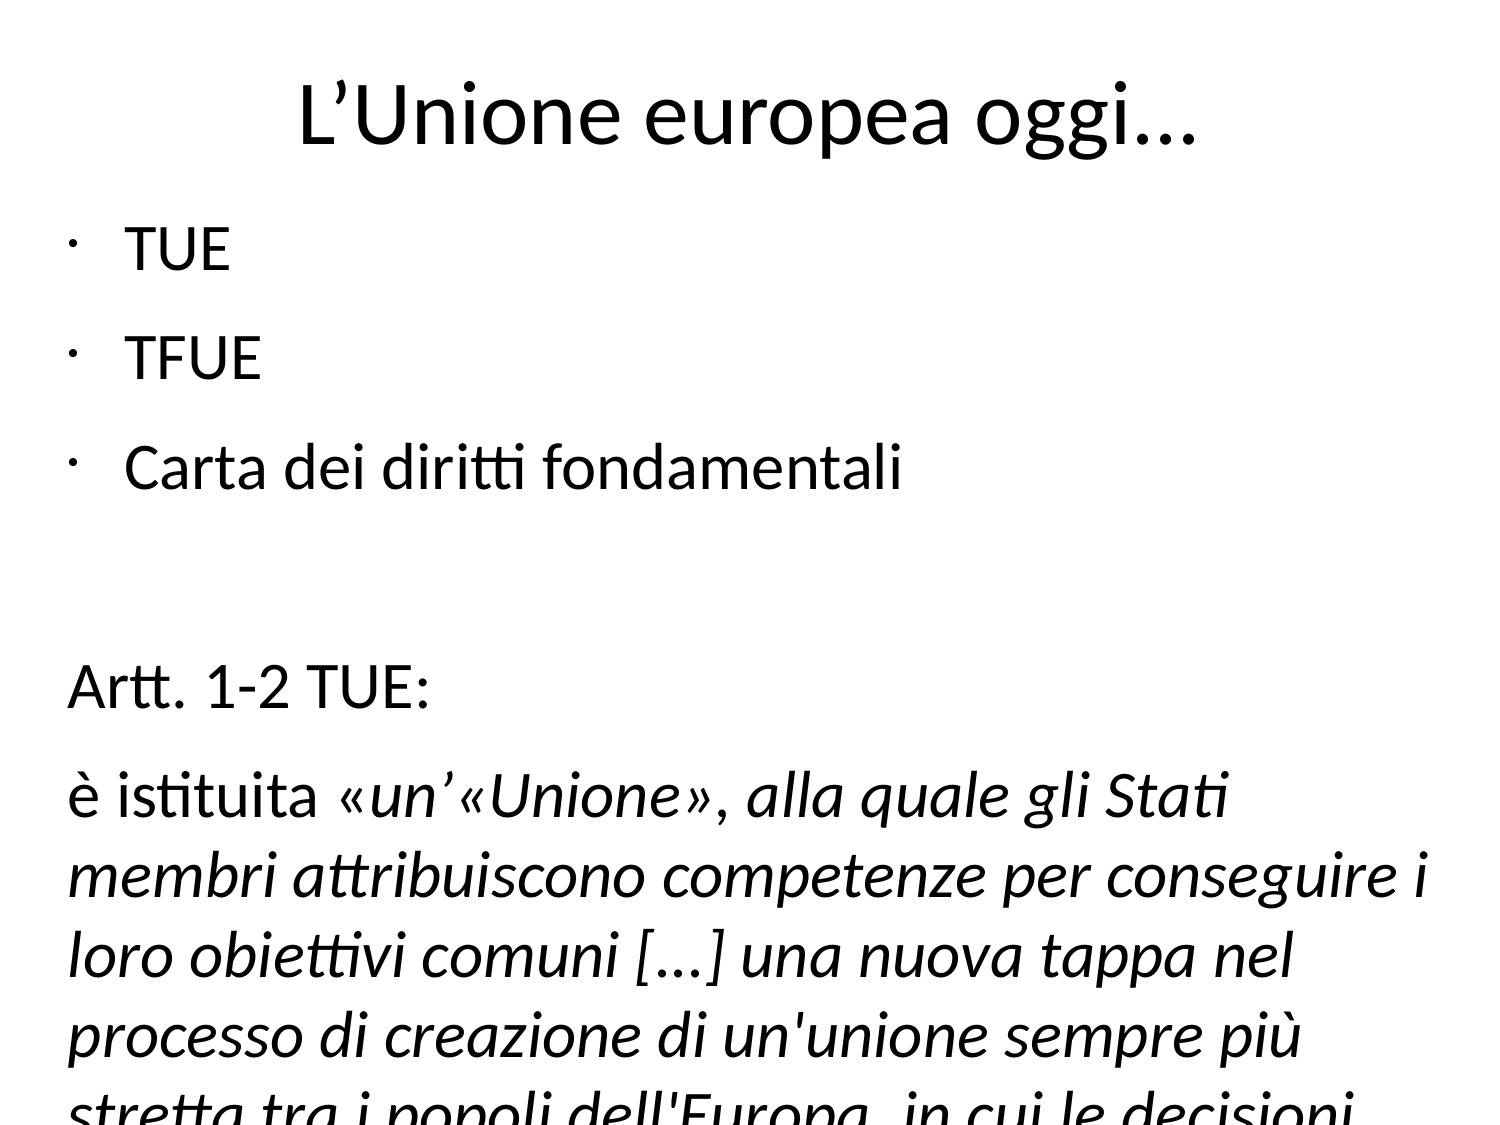

# L’Unione europea oggi...
TUE
TFUE
Carta dei diritti fondamentali
Artt. 1-2 TUE:
è istituita «un’«Unione», alla quale gli Stati membri attribuiscono competenze per conseguire i loro obiettivi comuni [...] una nuova tappa nel processo di creazione di un'unione sempre più stretta tra i popoli dell'Europa, in cui le decisioni siano prese nel modo più trasparente possibile e il più vicino possibile ai cittadini».
«L'Unione si fonda sui valori del rispetto della dignità umana, della libertà, della democrazia, dell'uguaglianza, dello Stato di diritto e del rispetto dei diritti umani, compresi i diritti delle persone appartenenti a minoranze».